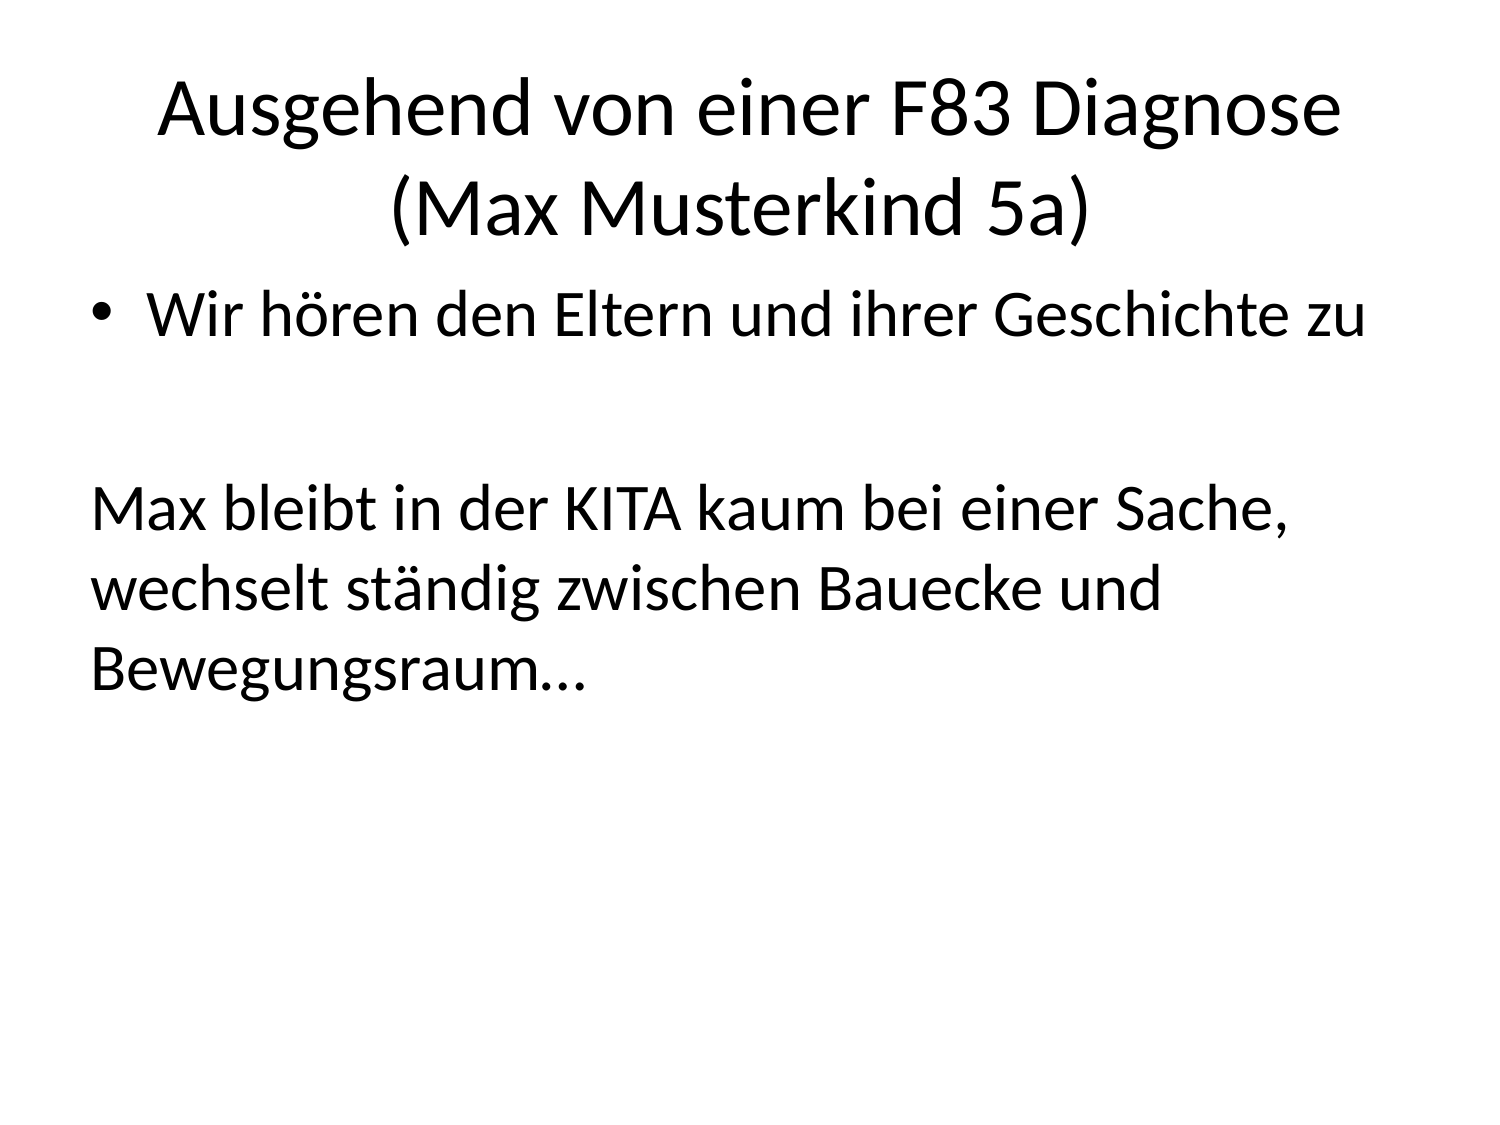

# Ausgehend von einer F83 Diagnose (Max Musterkind 5a)
Wir hören den Eltern und ihrer Geschichte zu
Max bleibt in der KITA kaum bei einer Sache, wechselt ständig zwischen Bauecke und Bewegungsraum…